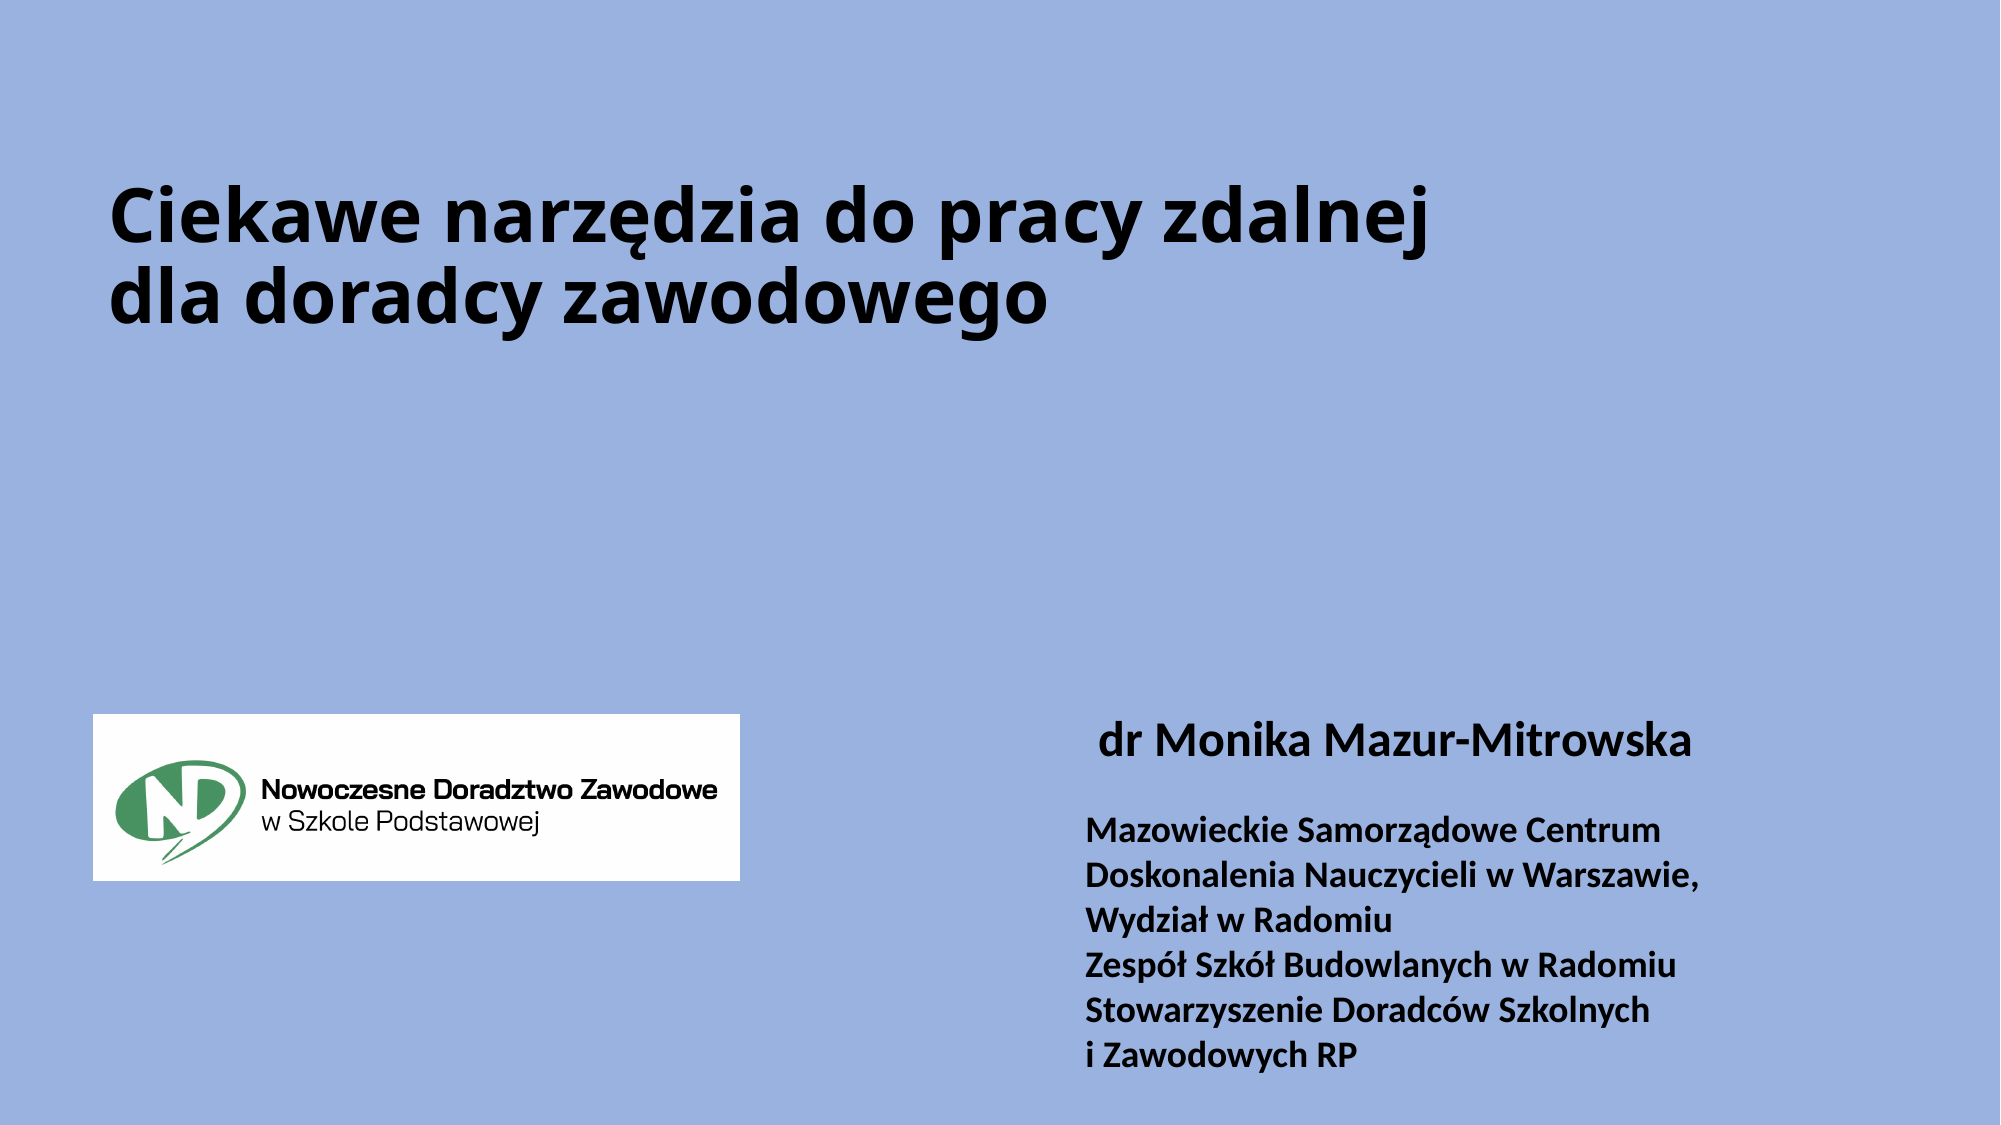

# Ciekawe narzędzia do pracy zdalnej dla doradcy zawodowego
dr Monika Mazur-Mitrowska
Mazowieckie Samorządowe Centrum
Doskonalenia Nauczycieli w Warszawie,
Wydział w Radomiu
Zespół Szkół Budowlanych w Radomiu
Stowarzyszenie Doradców Szkolnych
i Zawodowych RP